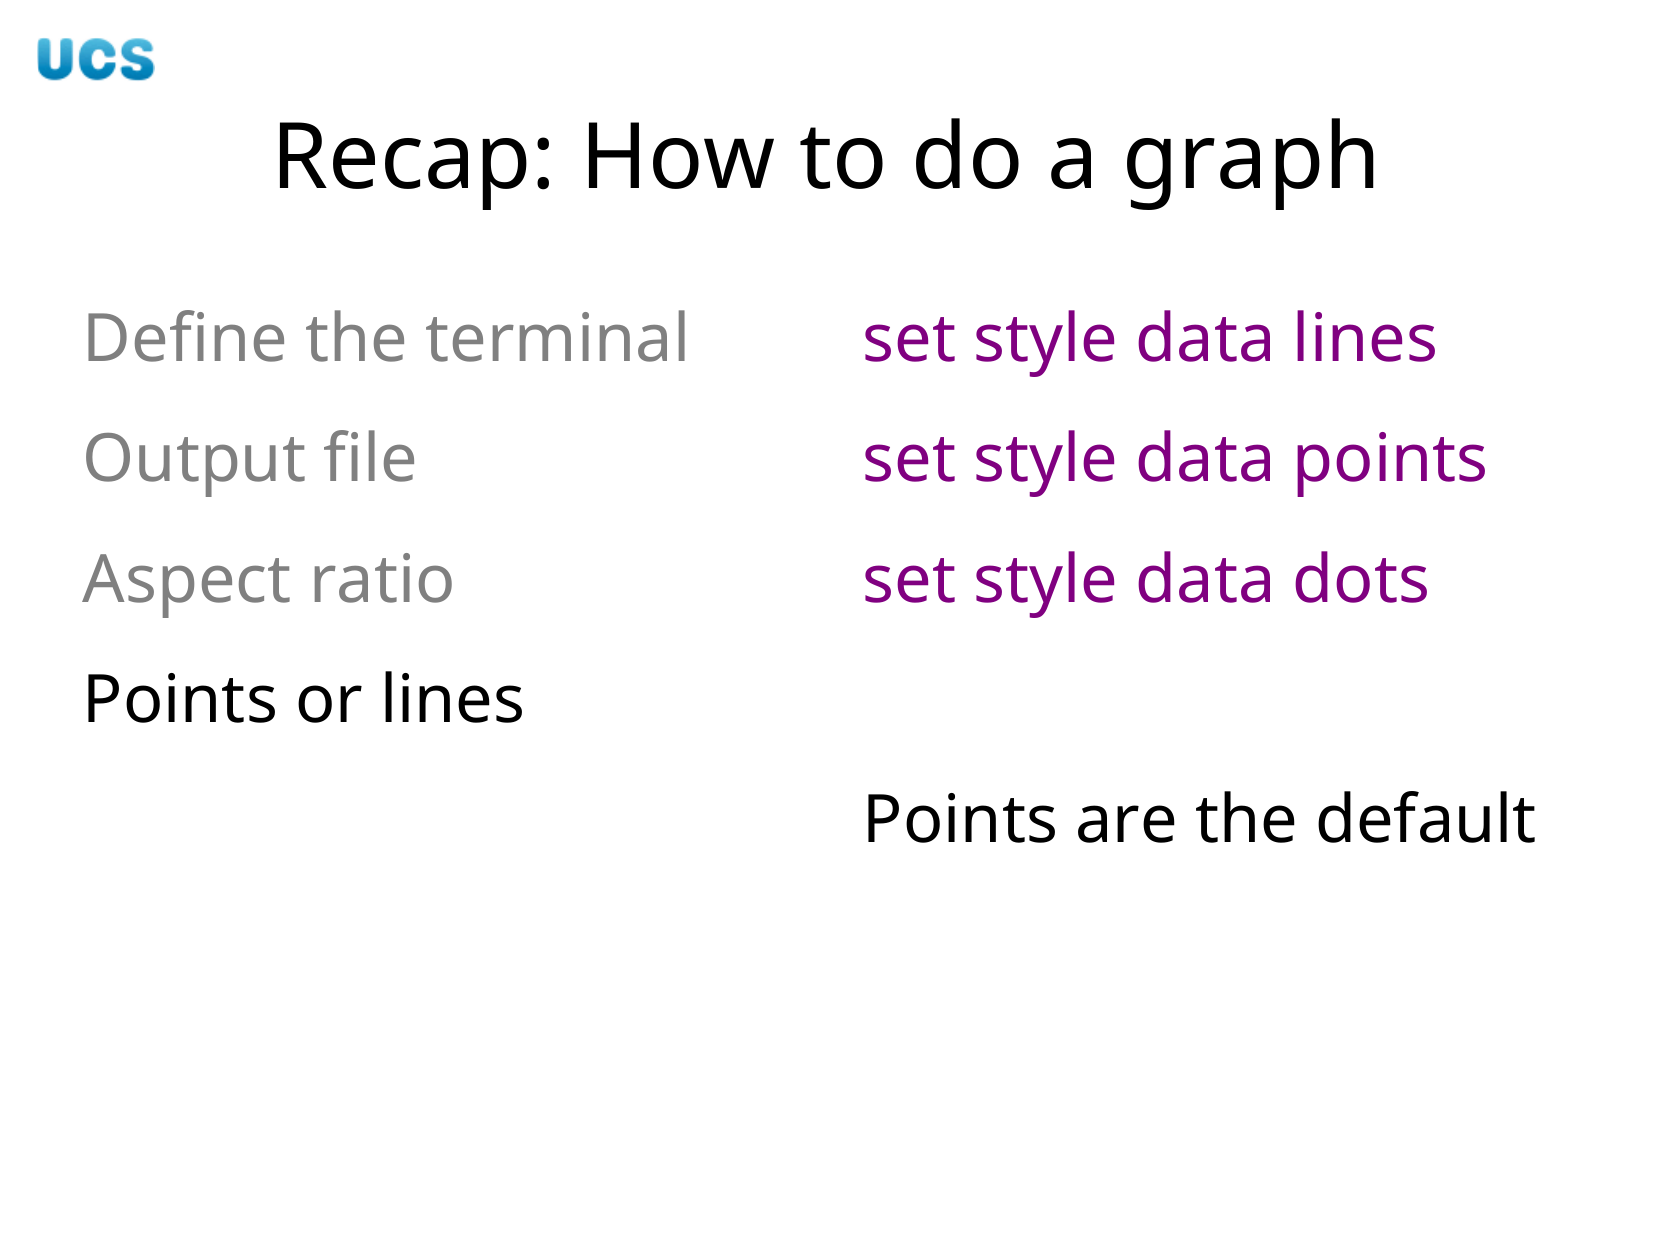

# Recap: How to do a graph
Define the terminal
Output file
Aspect ratio
Points or lines
set style data lines
set style data points
set style data dots
Points are the default